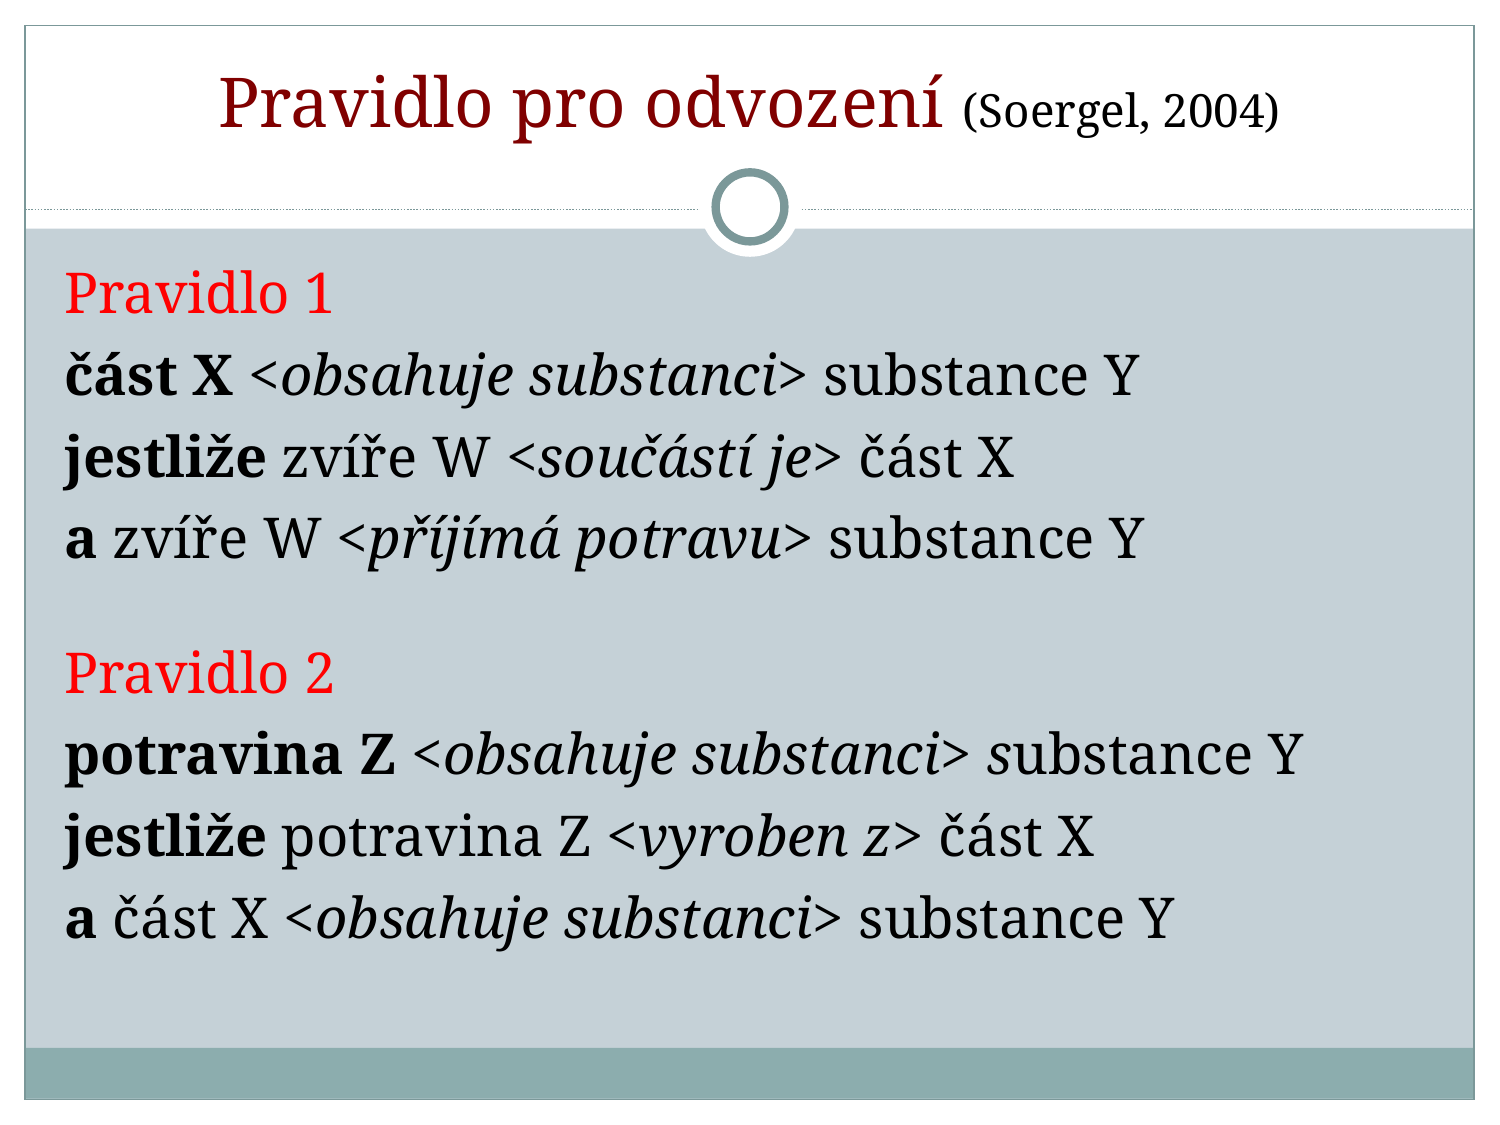

# Pravidlo pro odvození (Soergel, 2004)
Pravidlo 1
část X <obsahuje substanci> substance Y
jestliže zvíře W <součástí je> část X
a zvíře W <příjímá potravu> substance Y
Pravidlo 2
potravina Z <obsahuje substanci> substance Y
jestliže potravina Z <vyroben z> část X
a část X <obsahuje substanci> substance Y